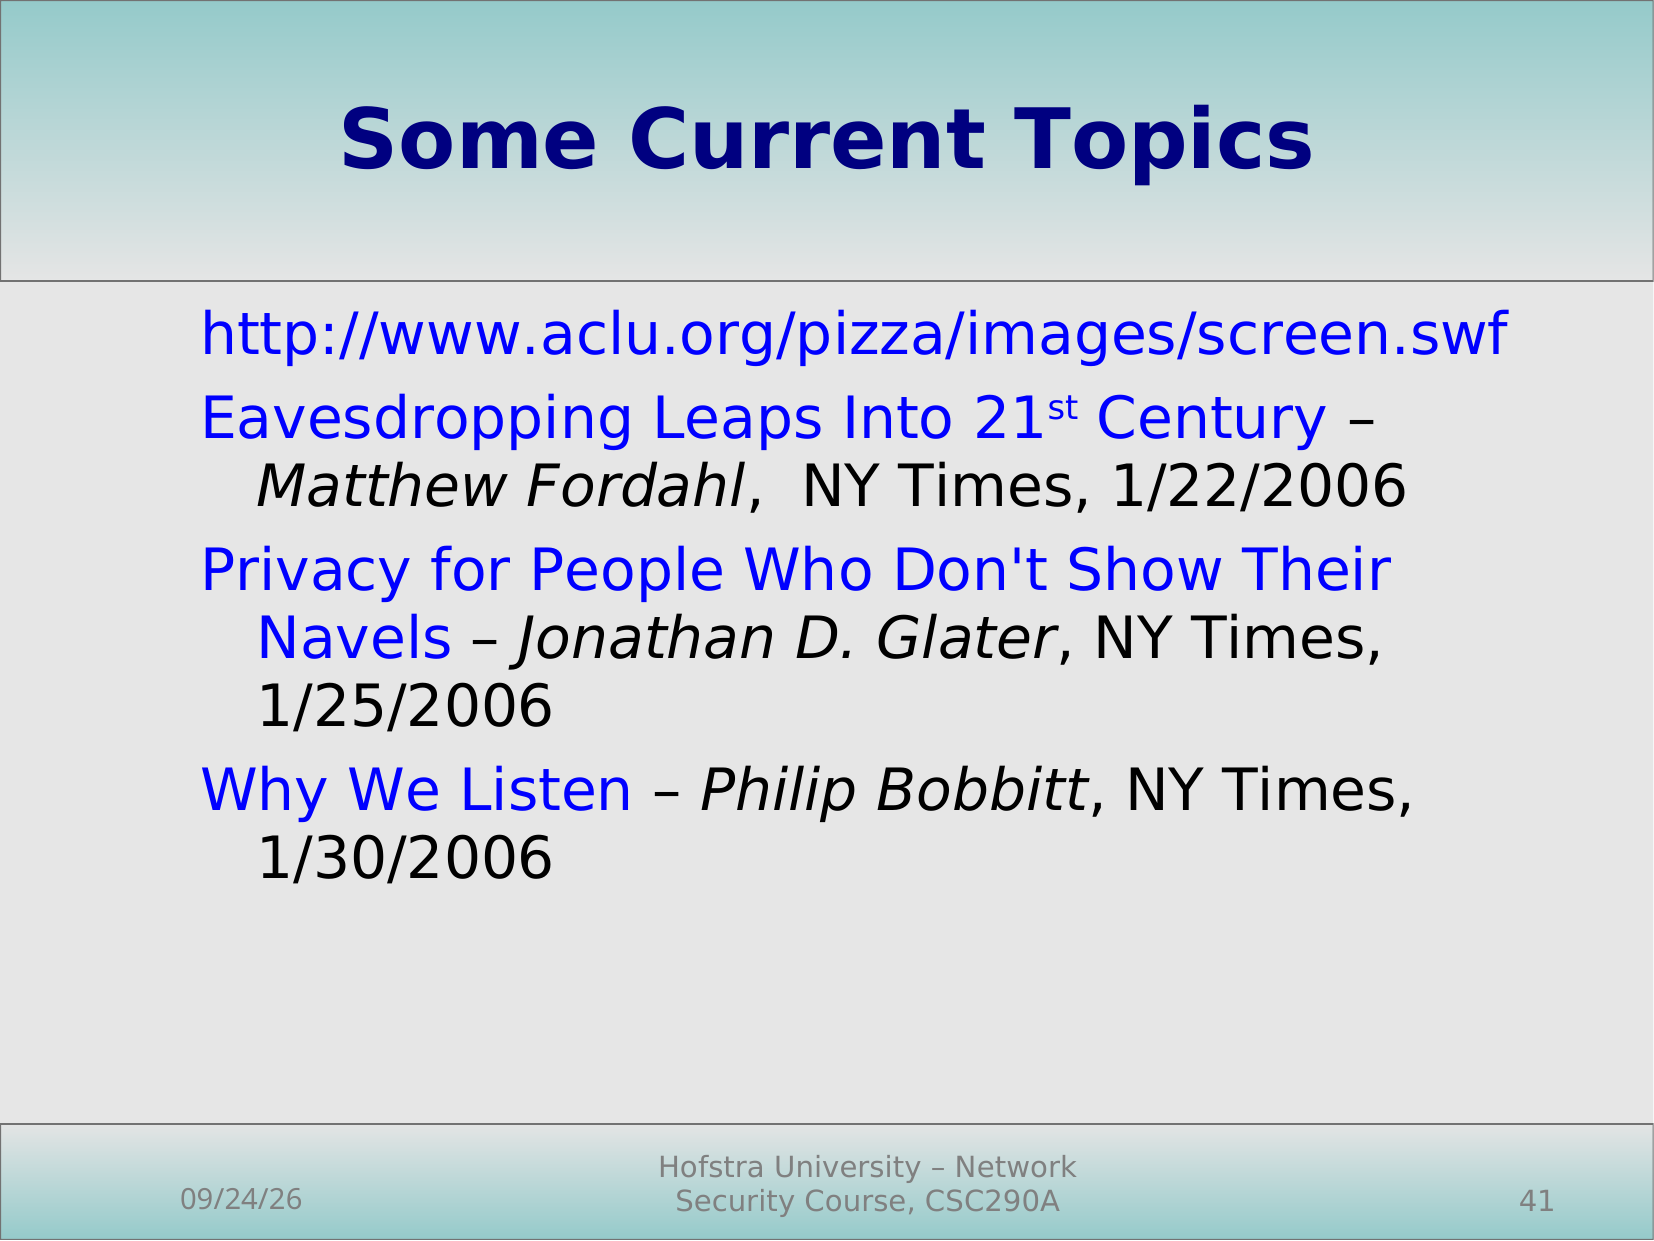

# Some Current Topics
http://www.aclu.org/pizza/images/screen.swf
Eavesdropping Leaps Into 21st Century – Matthew Fordahl, NY Times, 1/22/2006
Privacy for People Who Don't Show Their Navels – Jonathan D. Glater, NY Times, 1/25/2006
Why We Listen – Philip Bobbitt, NY Times, 1/30/2006
41